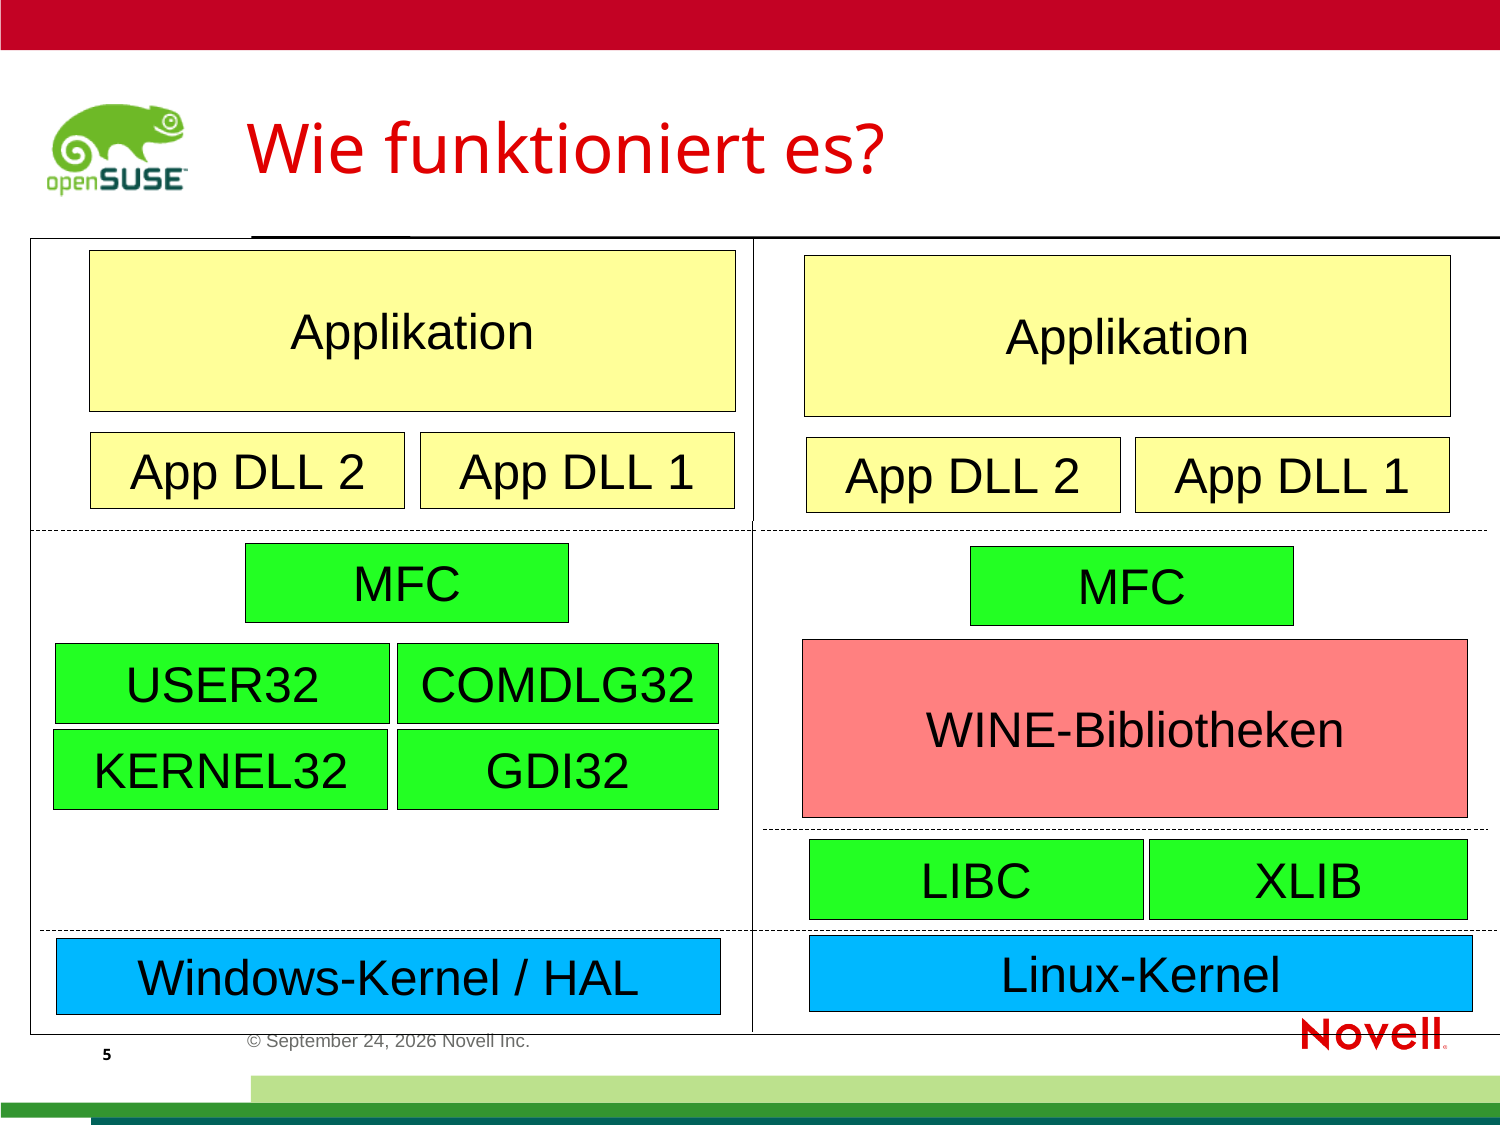

# Wie funktioniert es?
Applikation
App DLL 2
App DLL 1
Applikation
App DLL 2
App DLL 1
MFC
MFC
WINE-Bibliotheken
USER32
COMDLG32
KERNEL32
GDI32
LIBC
XLIB
Linux-Kernel
Windows-Kernel / HAL